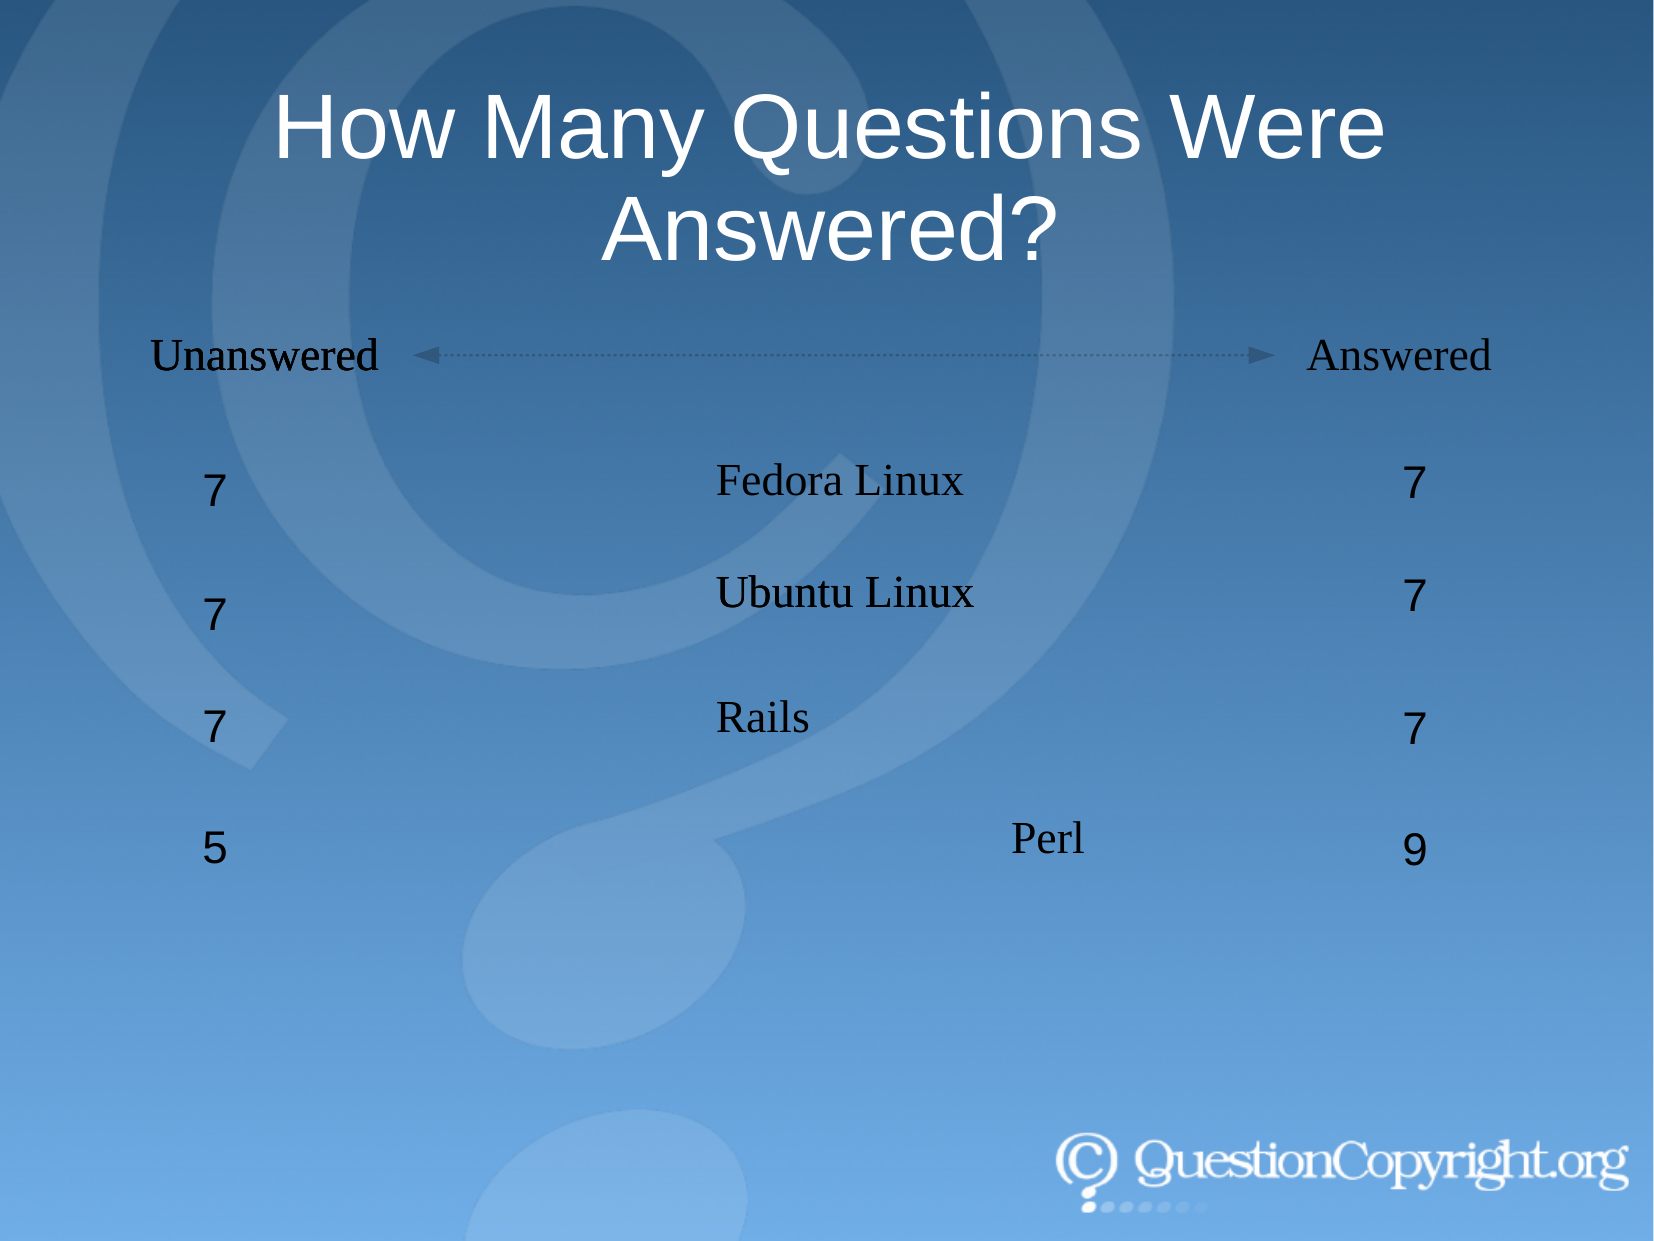

# How Many Questions Were Answered?
Unanswered
Unanswered
Answered
Unanswered
Fedora Linux
7
7
Ubuntu Linux
Ubuntu Linux
7
7
Rails
7
7
Perl
5
9